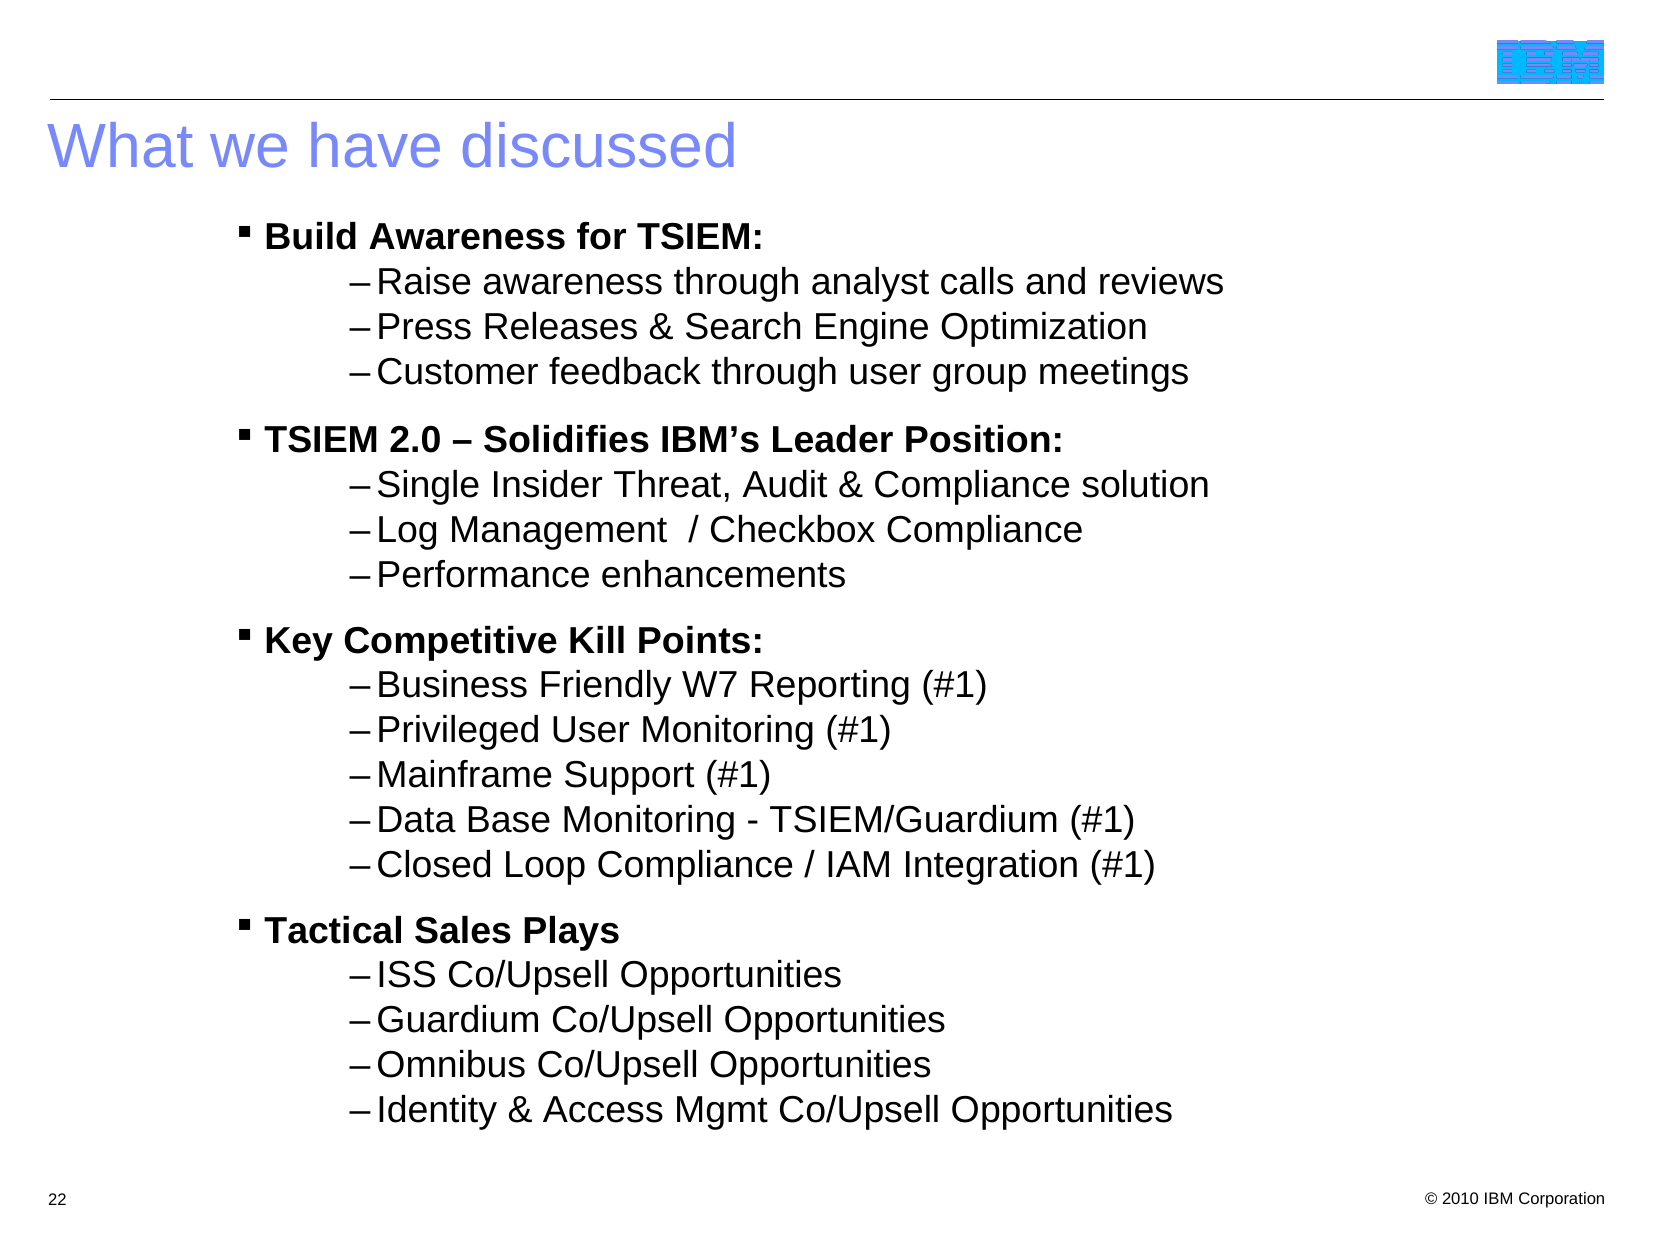

# What we have discussed
Build Awareness for TSIEM:
Raise awareness through analyst calls and reviews
Press Releases & Search Engine Optimization
Customer feedback through user group meetings
TSIEM 2.0 – Solidifies IBM’s Leader Position:
Single Insider Threat, Audit & Compliance solution
Log Management / Checkbox Compliance
Performance enhancements
Key Competitive Kill Points:
Business Friendly W7 Reporting (#1)
Privileged User Monitoring (#1)
Mainframe Support (#1)
Data Base Monitoring - TSIEM/Guardium (#1)
Closed Loop Compliance / IAM Integration (#1)
Tactical Sales Plays
ISS Co/Upsell Opportunities
Guardium Co/Upsell Opportunities
Omnibus Co/Upsell Opportunities
Identity & Access Mgmt Co/Upsell Opportunities
22